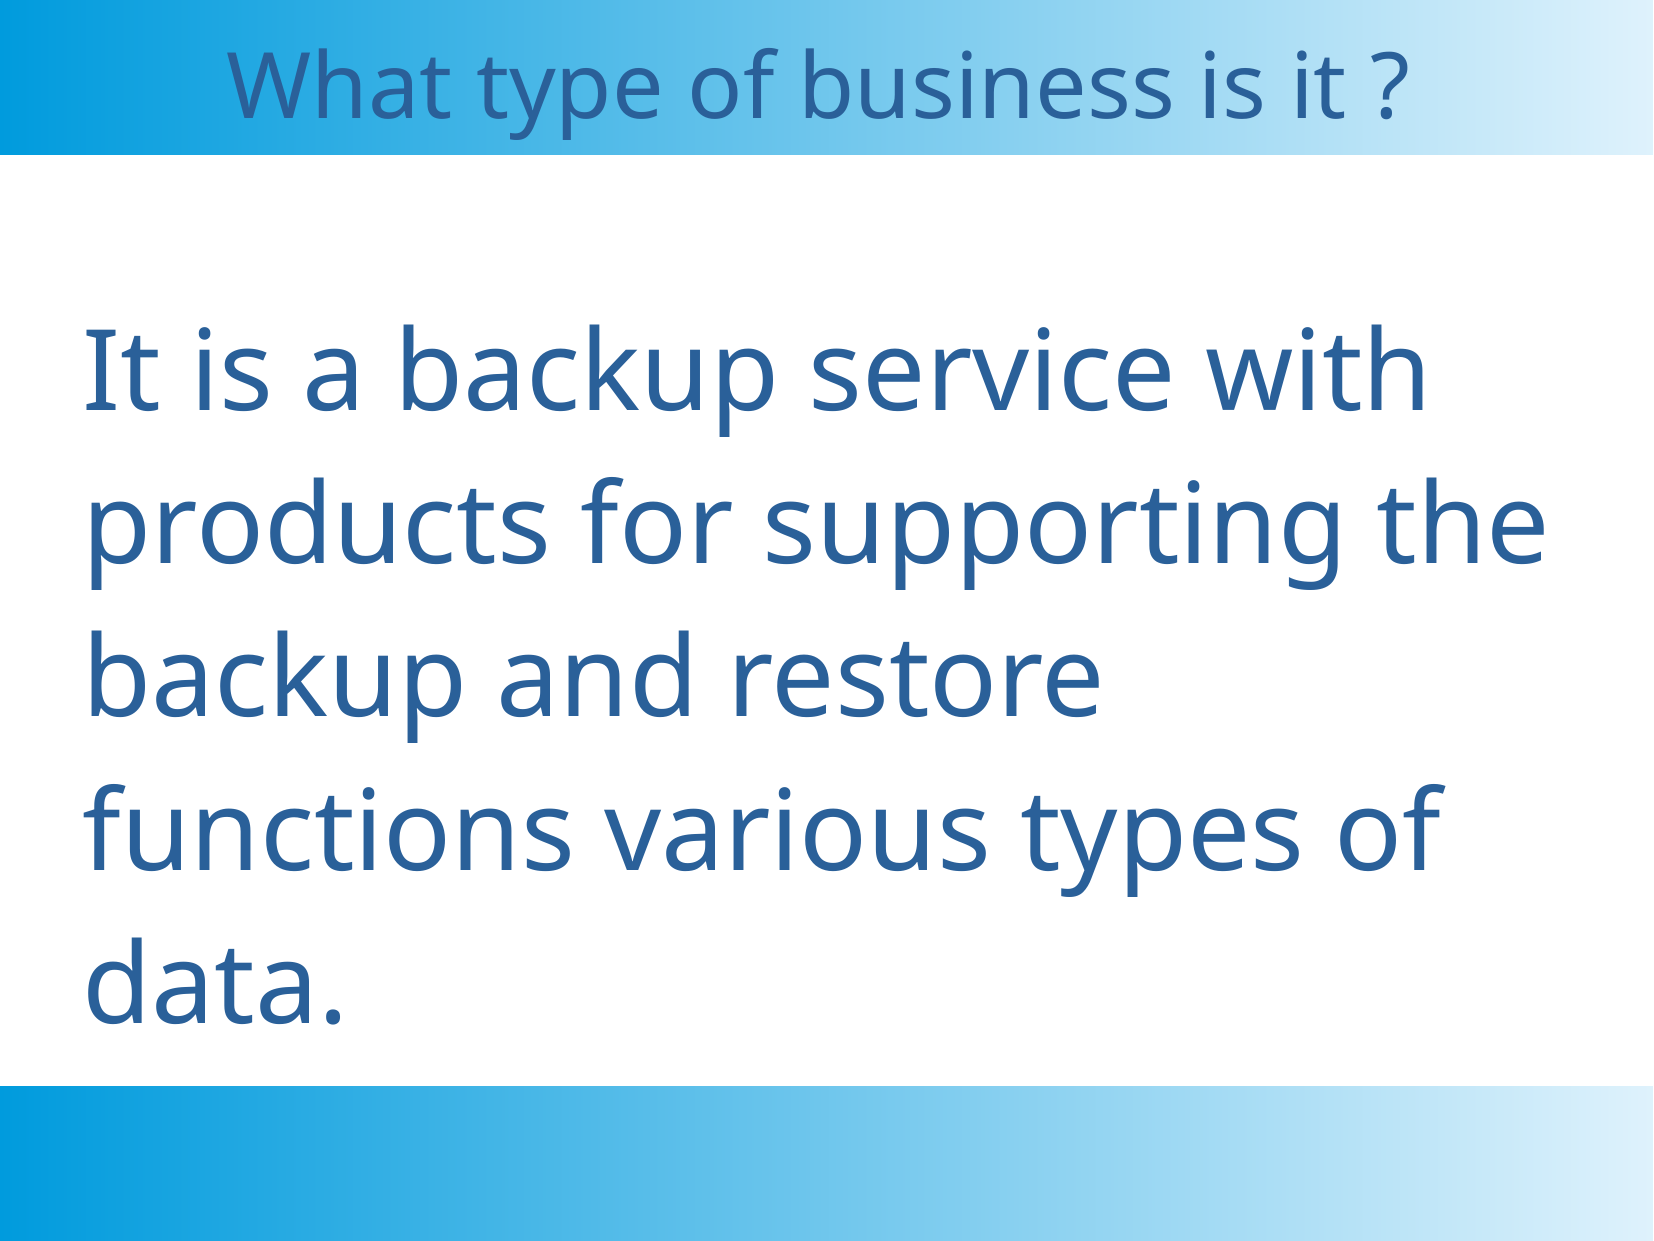

# What type of business is it ?
It is a backup service with products for supporting the backup and restore functions various types of data.